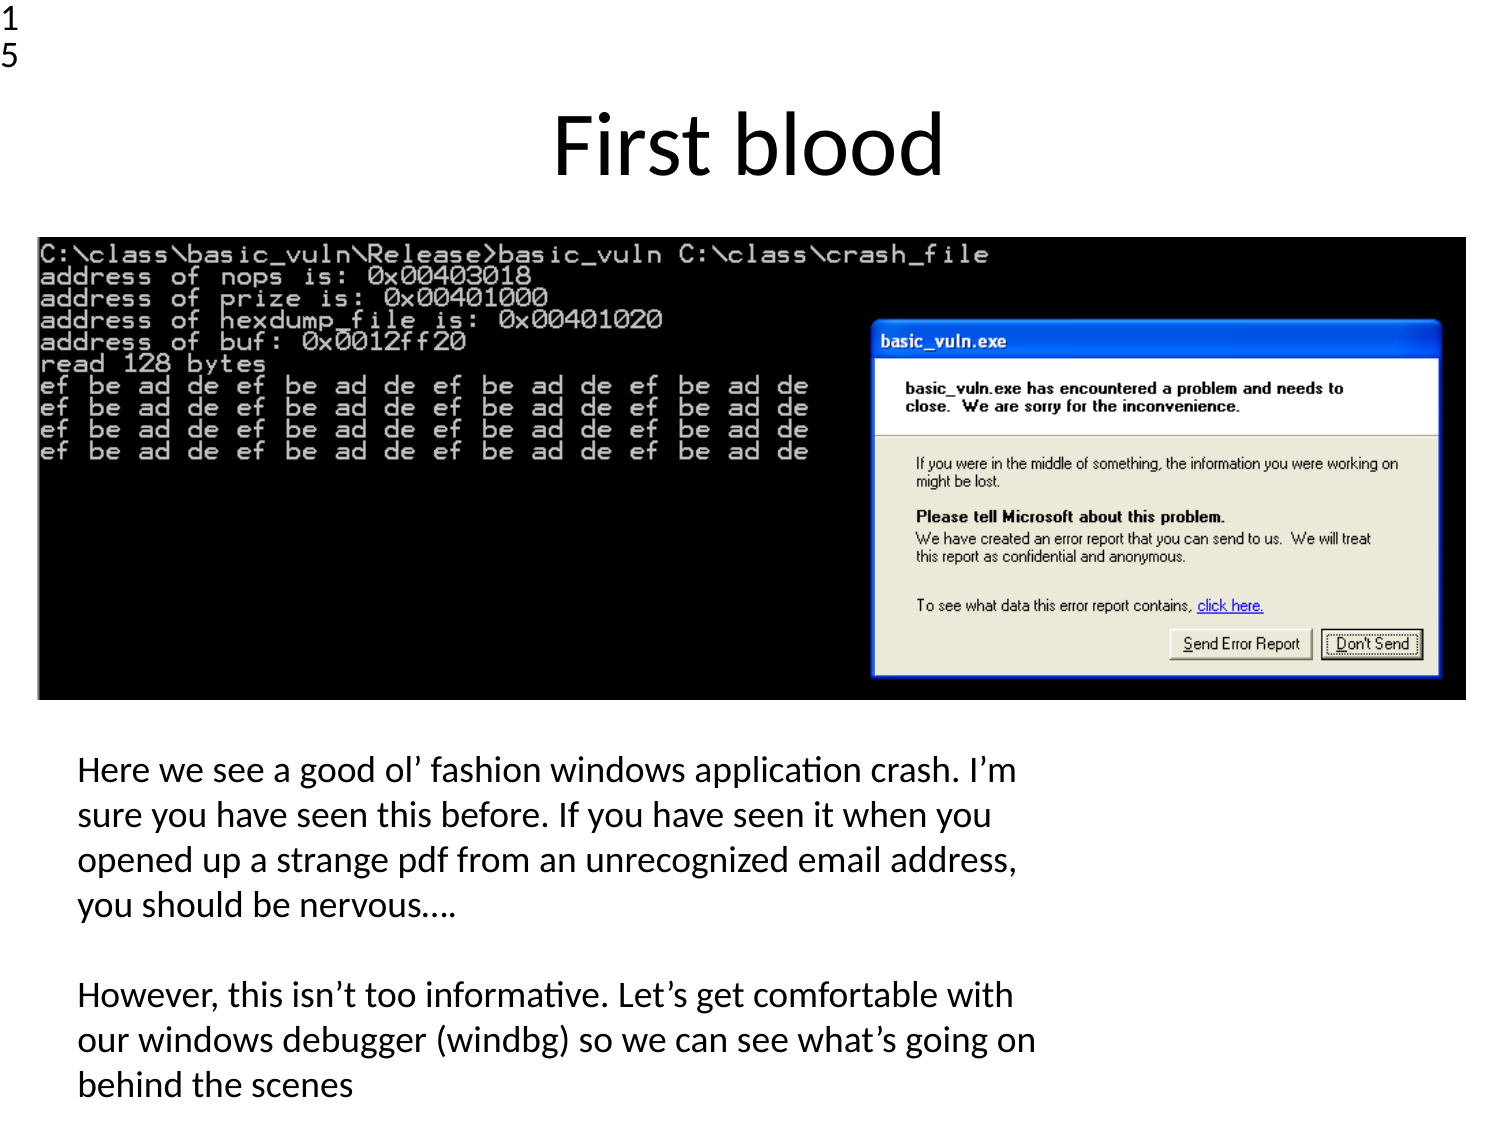

# First blood
Here we see a good ol’ fashion windows application crash. I’m sure you have seen this before. If you have seen it when you opened up a strange pdf from an unrecognized email address, you should be nervous….
However, this isn’t too informative. Let’s get comfortable with our windows debugger (windbg) so we can see what’s going on behind the scenes